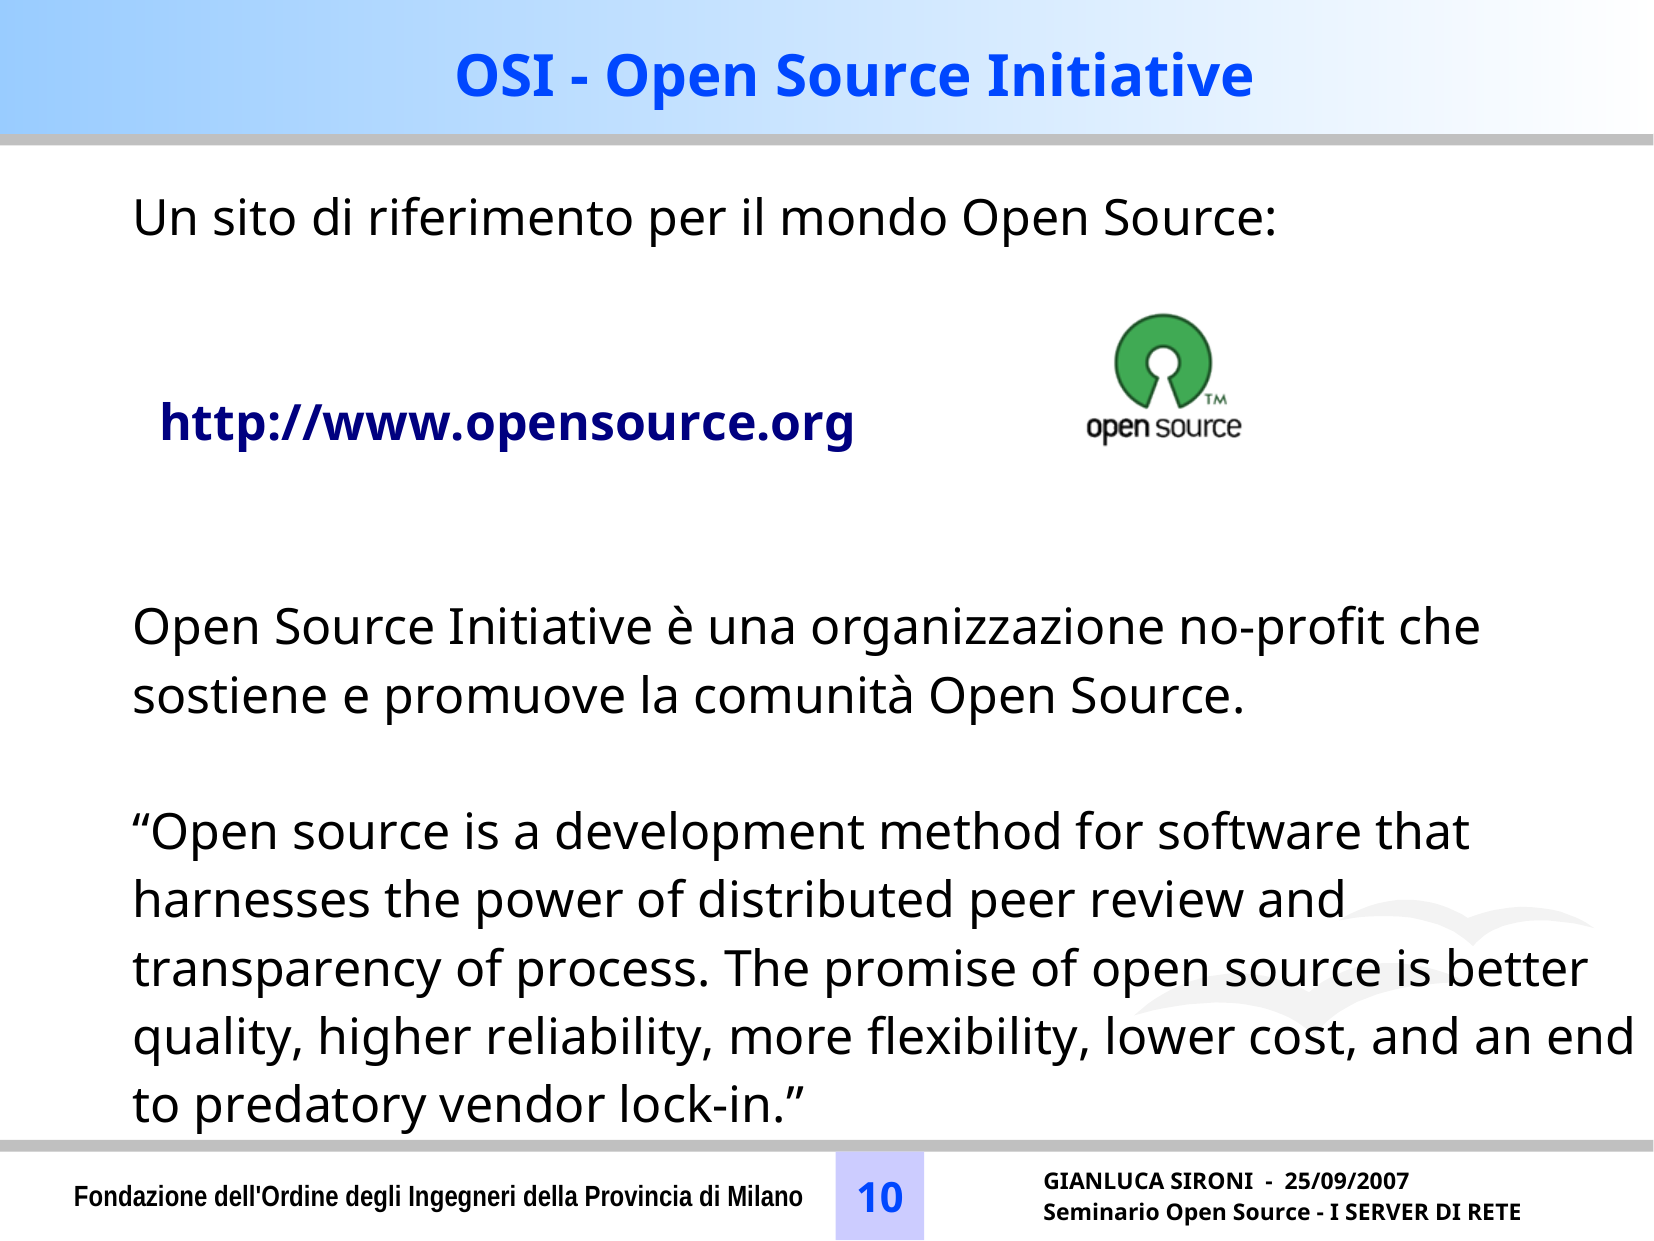

# OSI - Open Source Initiative
Un sito di riferimento per il mondo Open Source:
http://www.opensource.org
Open Source Initiative è una organizzazione no-profit che sostiene e promuove la comunità Open Source.
“Open source is a development method for software that harnesses the power of distributed peer review and transparency of process. The promise of open source is better quality, higher reliability, more flexibility, lower cost, and an end to predatory vendor lock-in.”